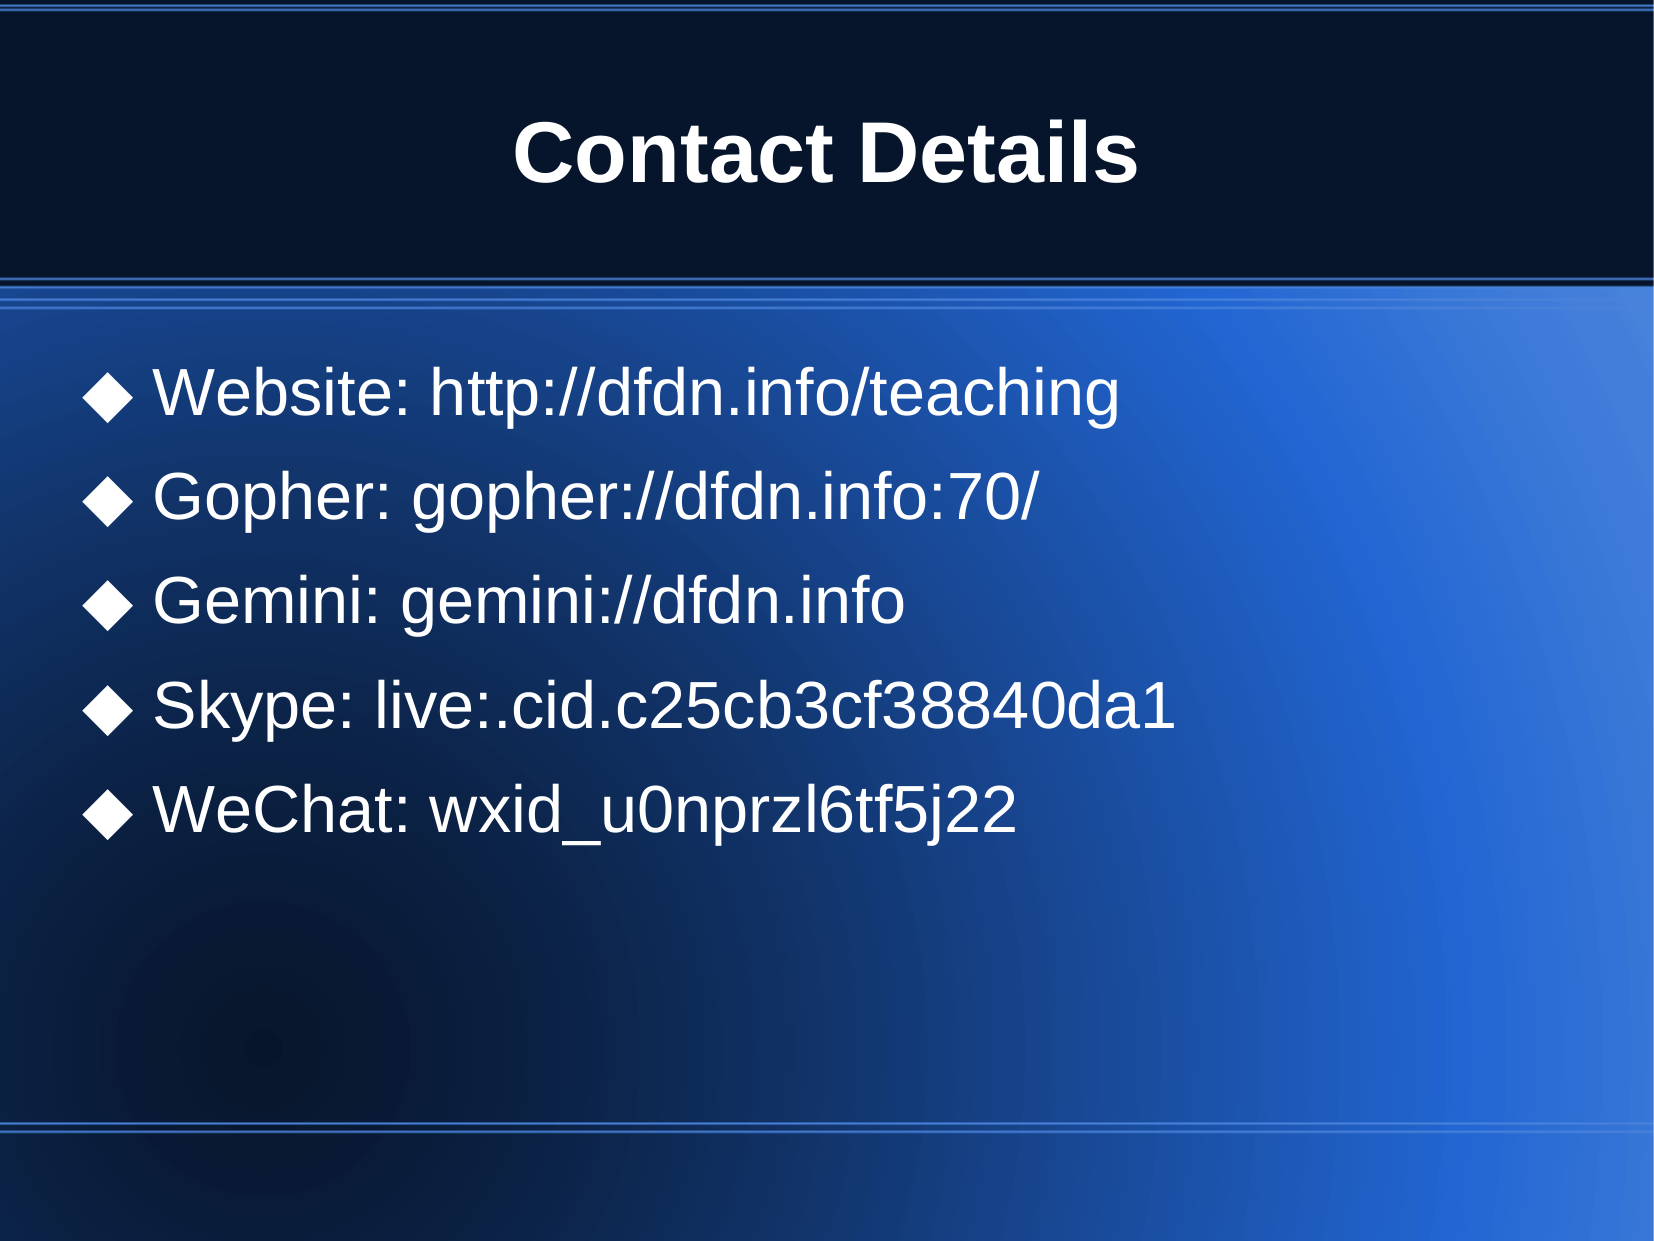

# Contact Details
◆ Website: http://dfdn.info/teaching
◆ Gopher: gopher://dfdn.info:70/
◆ Gemini: gemini://dfdn.info
◆ Skype: live:.cid.c25cb3cf38840da1
◆ WeChat: wxid_u0nprzl6tf5j22